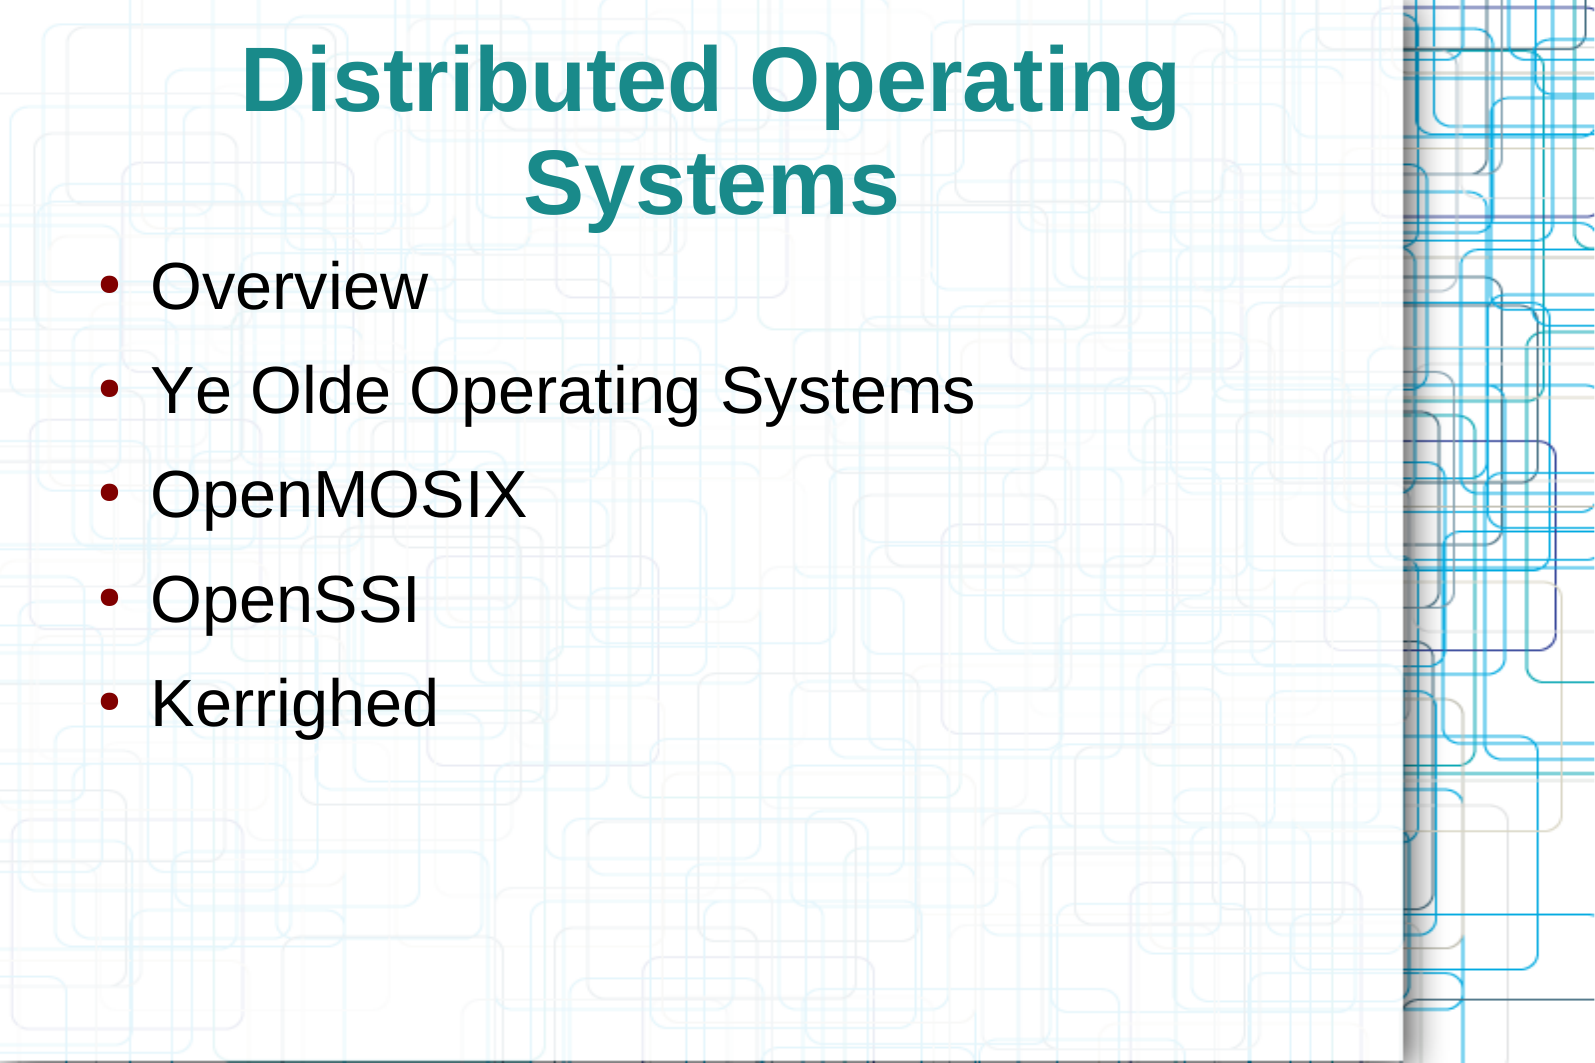

# Distributed Operating Systems
Overview
Ye Olde Operating Systems
OpenMOSIX
OpenSSI
Kerrighed